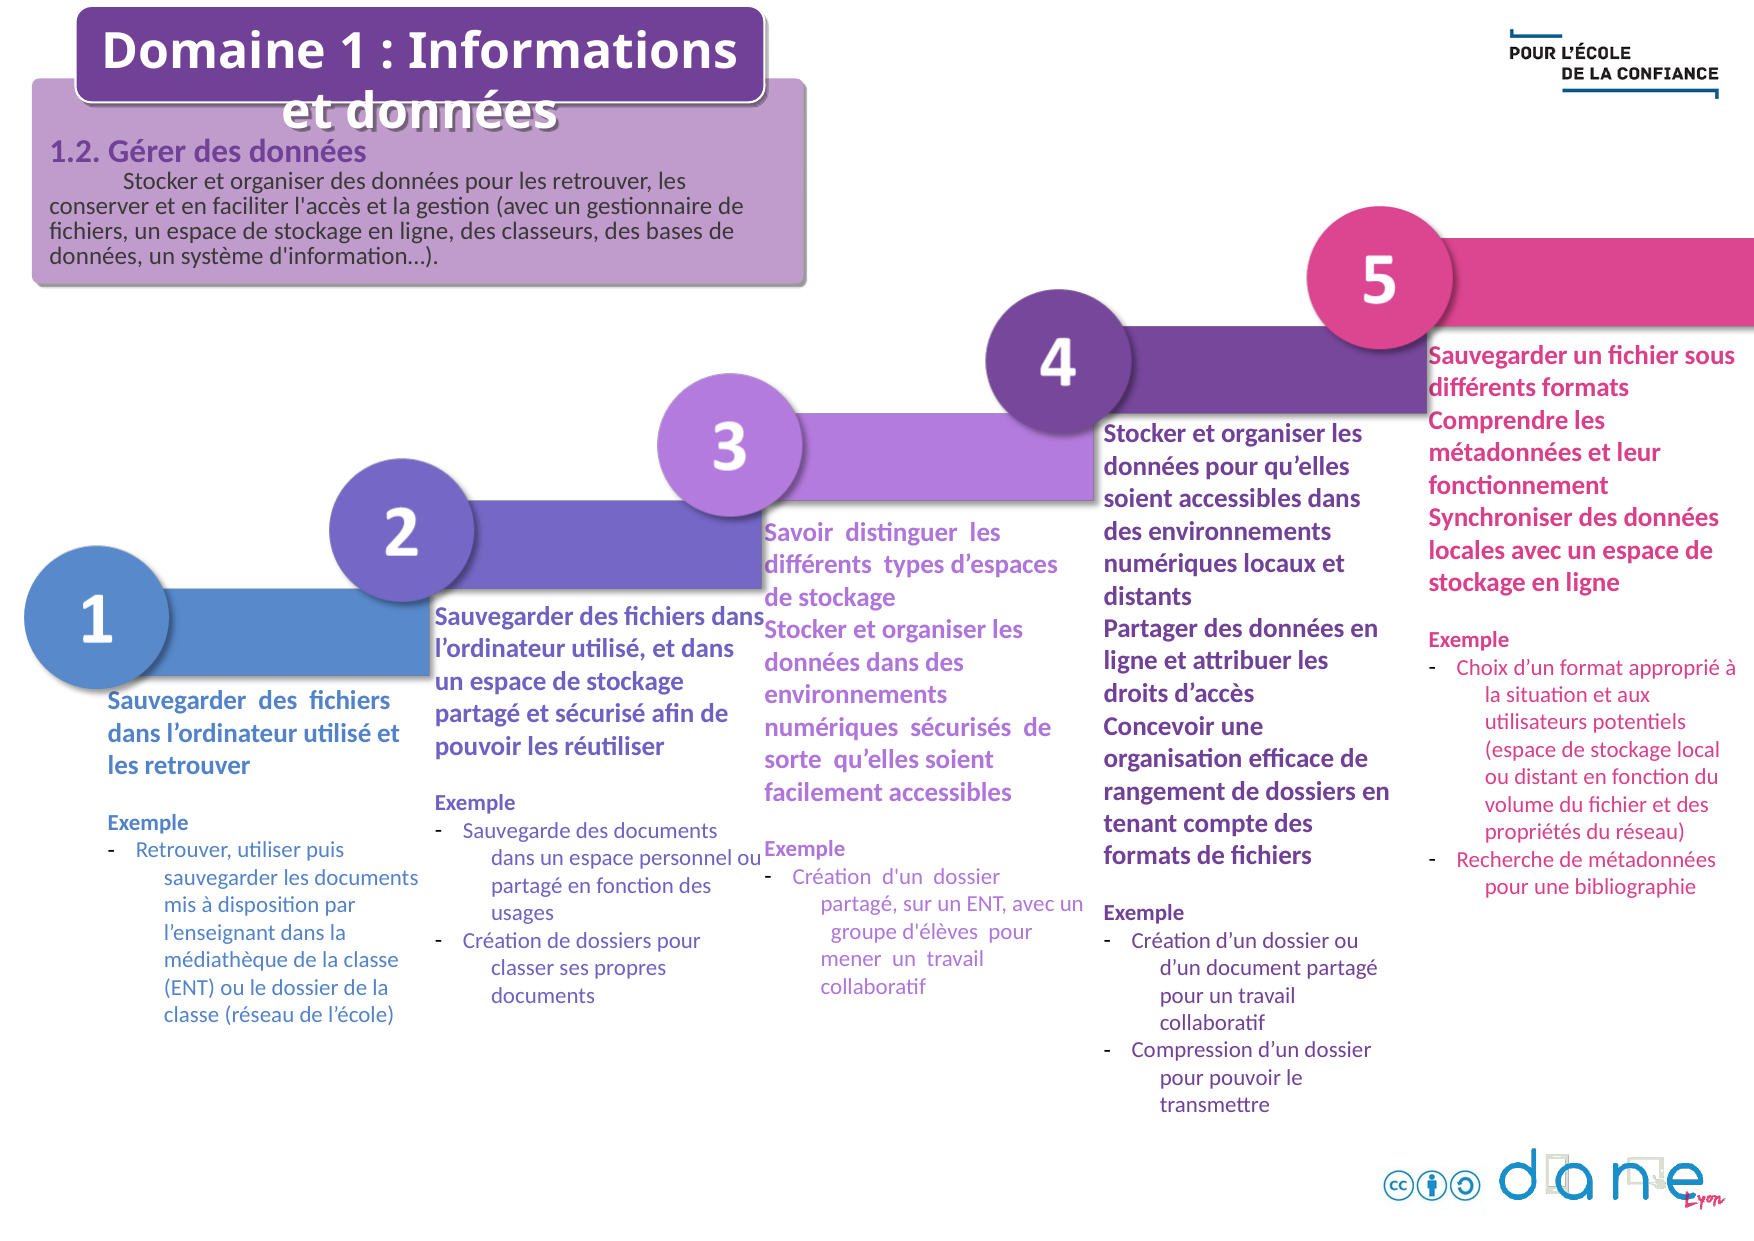

Domaine 1 : Informations et données
1.2. Gérer des données
	Stocker et organiser des données pour les retrouver, les conserver et en faciliter l'accès et la gestion (avec un gestionnaire de fichiers, un espace de stockage en ligne, des classeurs, des bases de données, un système d'information…).
Sauvegarder un fichier sous différents formats
Comprendre les métadonnées et leur fonctionnement
Synchroniser des données locales avec un espace de stockage en ligne
Exemple
Choix d’un format approprié à la situation et aux utilisateurs potentiels (espace de stockage local ou distant en fonction du volume du fichier et des propriétés du réseau)
Recherche de métadonnées pour une bibliographie
Stocker et organiser les données pour qu’elles soient accessibles dans des environnements numériques locaux et distants
Partager des données en ligne et attribuer les droits d’accès
Concevoir une organisation efficace de rangement de dossiers en tenant compte des formats de fichiers
Exemple
Création d’un dossier ou d’un document partagé pour un travail collaboratif
Compression d’un dossier pour pouvoir le transmettre
Savoir distinguer les différents types d’espaces de stockage
Stocker et organiser les données dans des environnements numériques sécurisés de sorte qu’elles soient facilement accessibles
Exemple
Création d'un dossier partagé, sur un ENT, avec un groupe d'élèves pour mener un travail collaboratif
Sauvegarder des fichiers dans l’ordinateur utilisé, et dans un espace de stockage partagé et sécurisé afin de pouvoir les réutiliser
Exemple
Sauvegarde des documents dans un espace personnel ou partagé en fonction des usages
Création de dossiers pour classer ses propres documents
Sauvegarder des fichiers dans l’ordinateur utilisé et les retrouver
Exemple
Retrouver, utiliser puis sauvegarder les documents mis à disposition par l’enseignant dans la médiathèque de la classe (ENT) ou le dossier de la classe (réseau de l’école)